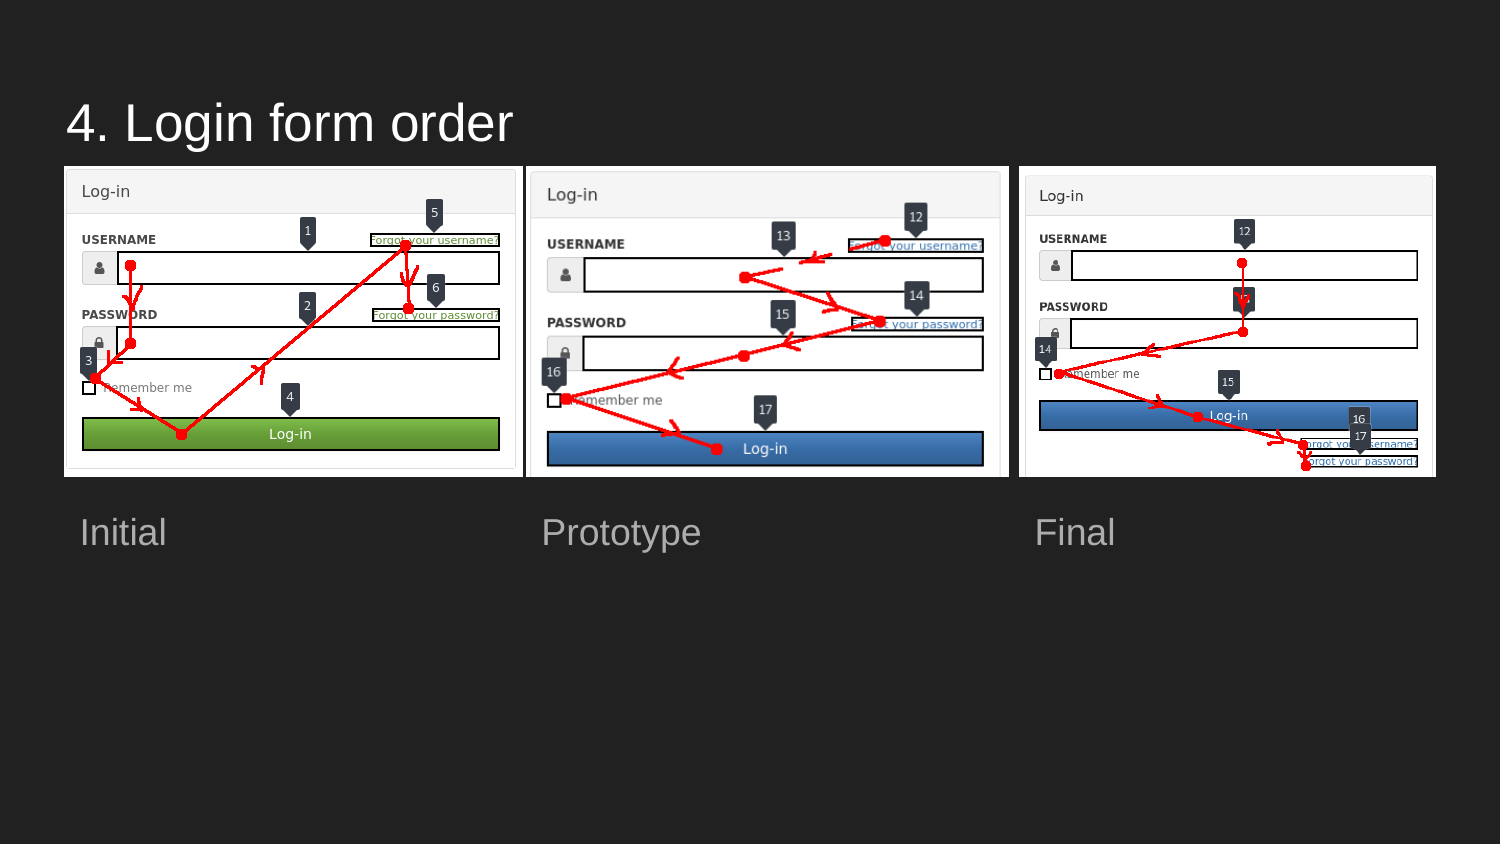

# 4. Login form order
Initial
Prototype
Final